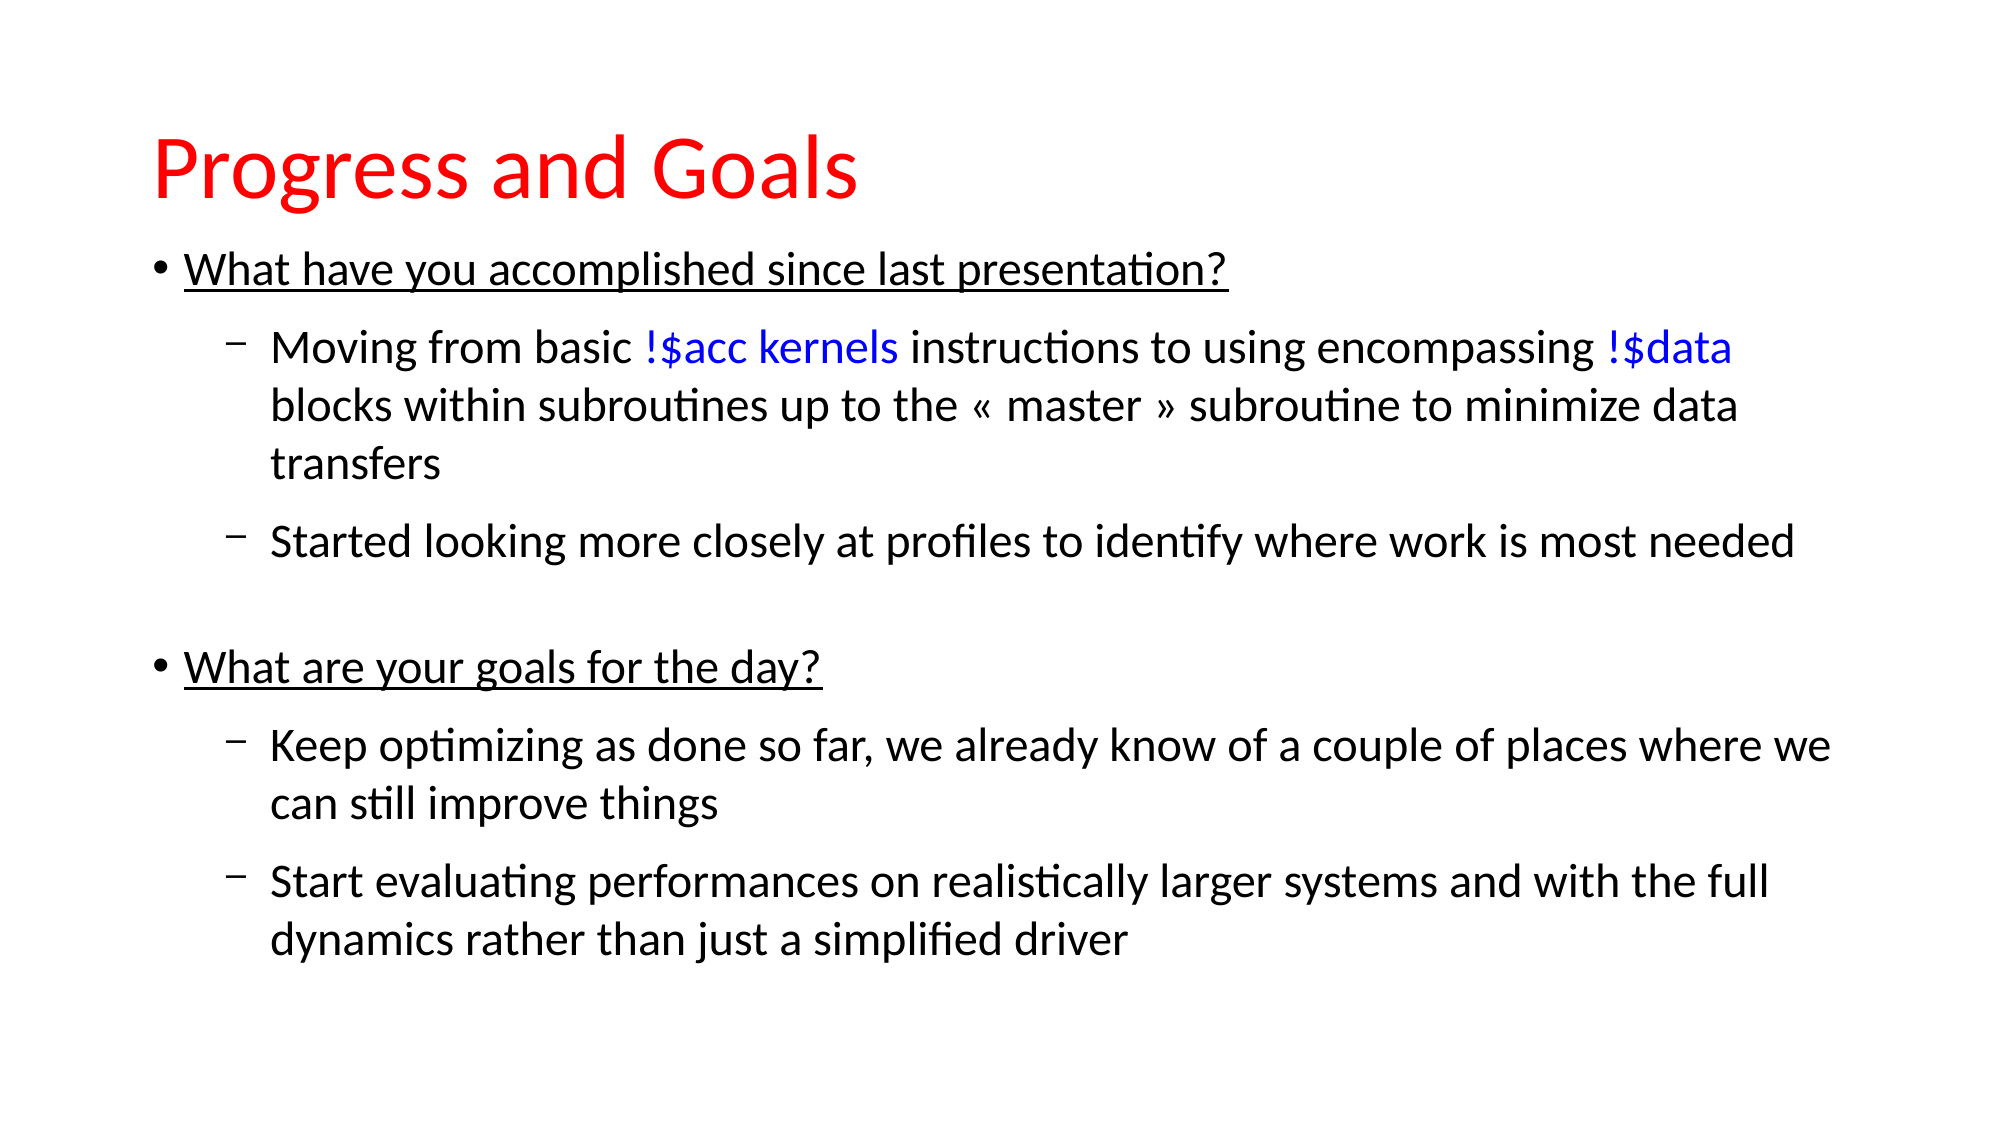

# Progress and Goals
What have you accomplished since last presentation?
Moving from basic !$acc kernels instructions to using encompassing !$data blocks within subroutines up to the « master » subroutine to minimize data transfers
Started looking more closely at profiles to identify where work is most needed
What are your goals for the day?
Keep optimizing as done so far, we already know of a couple of places where we can still improve things
Start evaluating performances on realistically larger systems and with the full dynamics rather than just a simplified driver